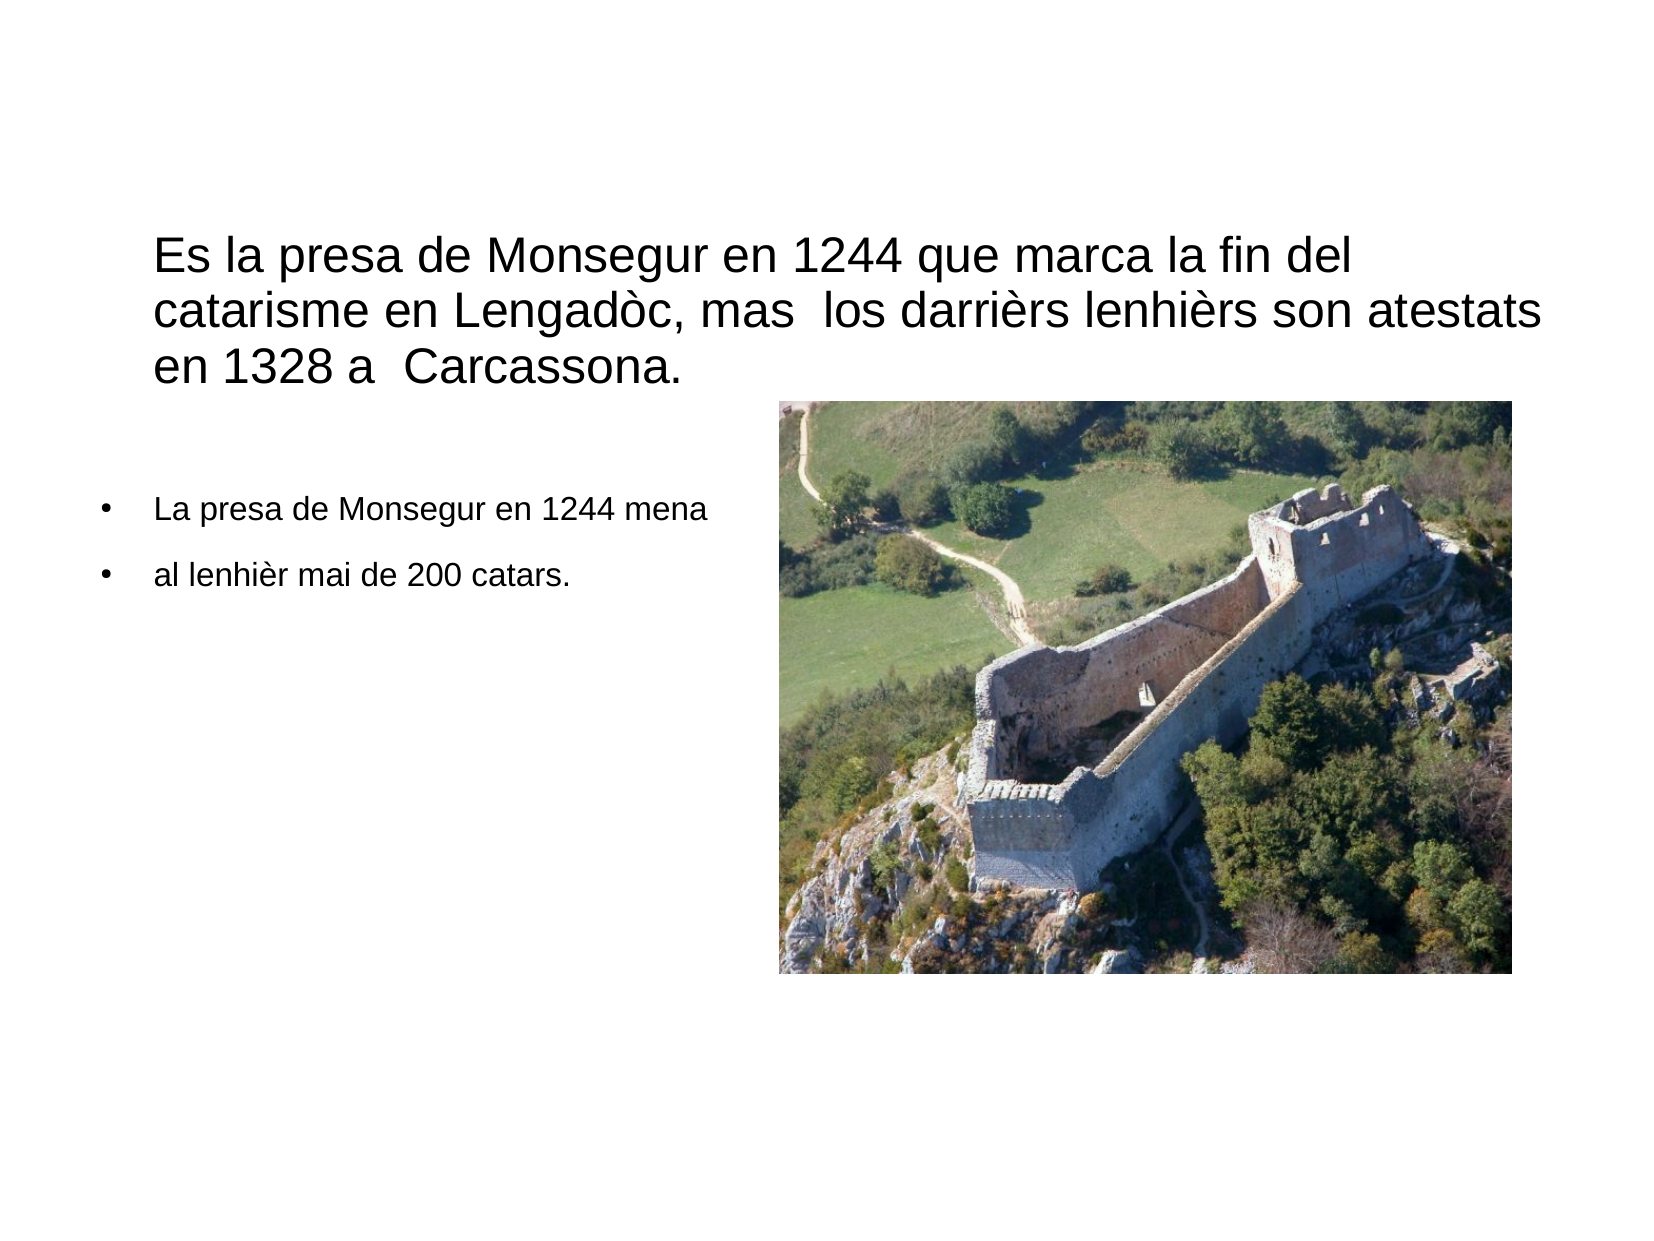

# Es la presa de Monsegur en 1244 que marca la fin del catarisme en Lengadòc, mas los darrièrs lenhièrs son atestats en 1328 a Carcassona.
La presa de Monsegur en 1244 mena
al lenhièr mai de 200 catars.